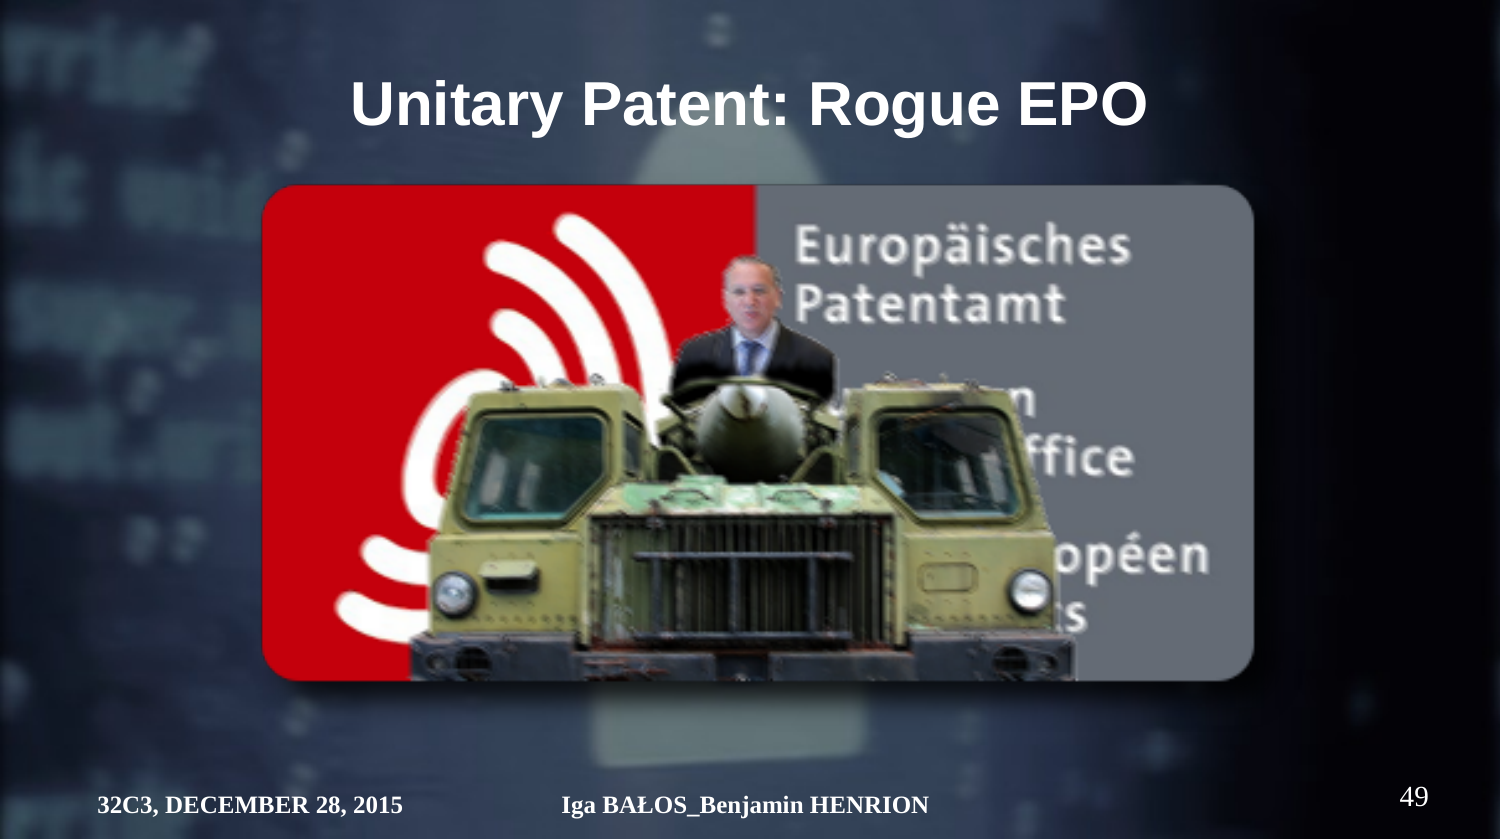

# Unitary Patent: Rogue EPO
49
32C3, DECEMBER 22, 2015
Iga BAŁOS_Benjamin HENRION